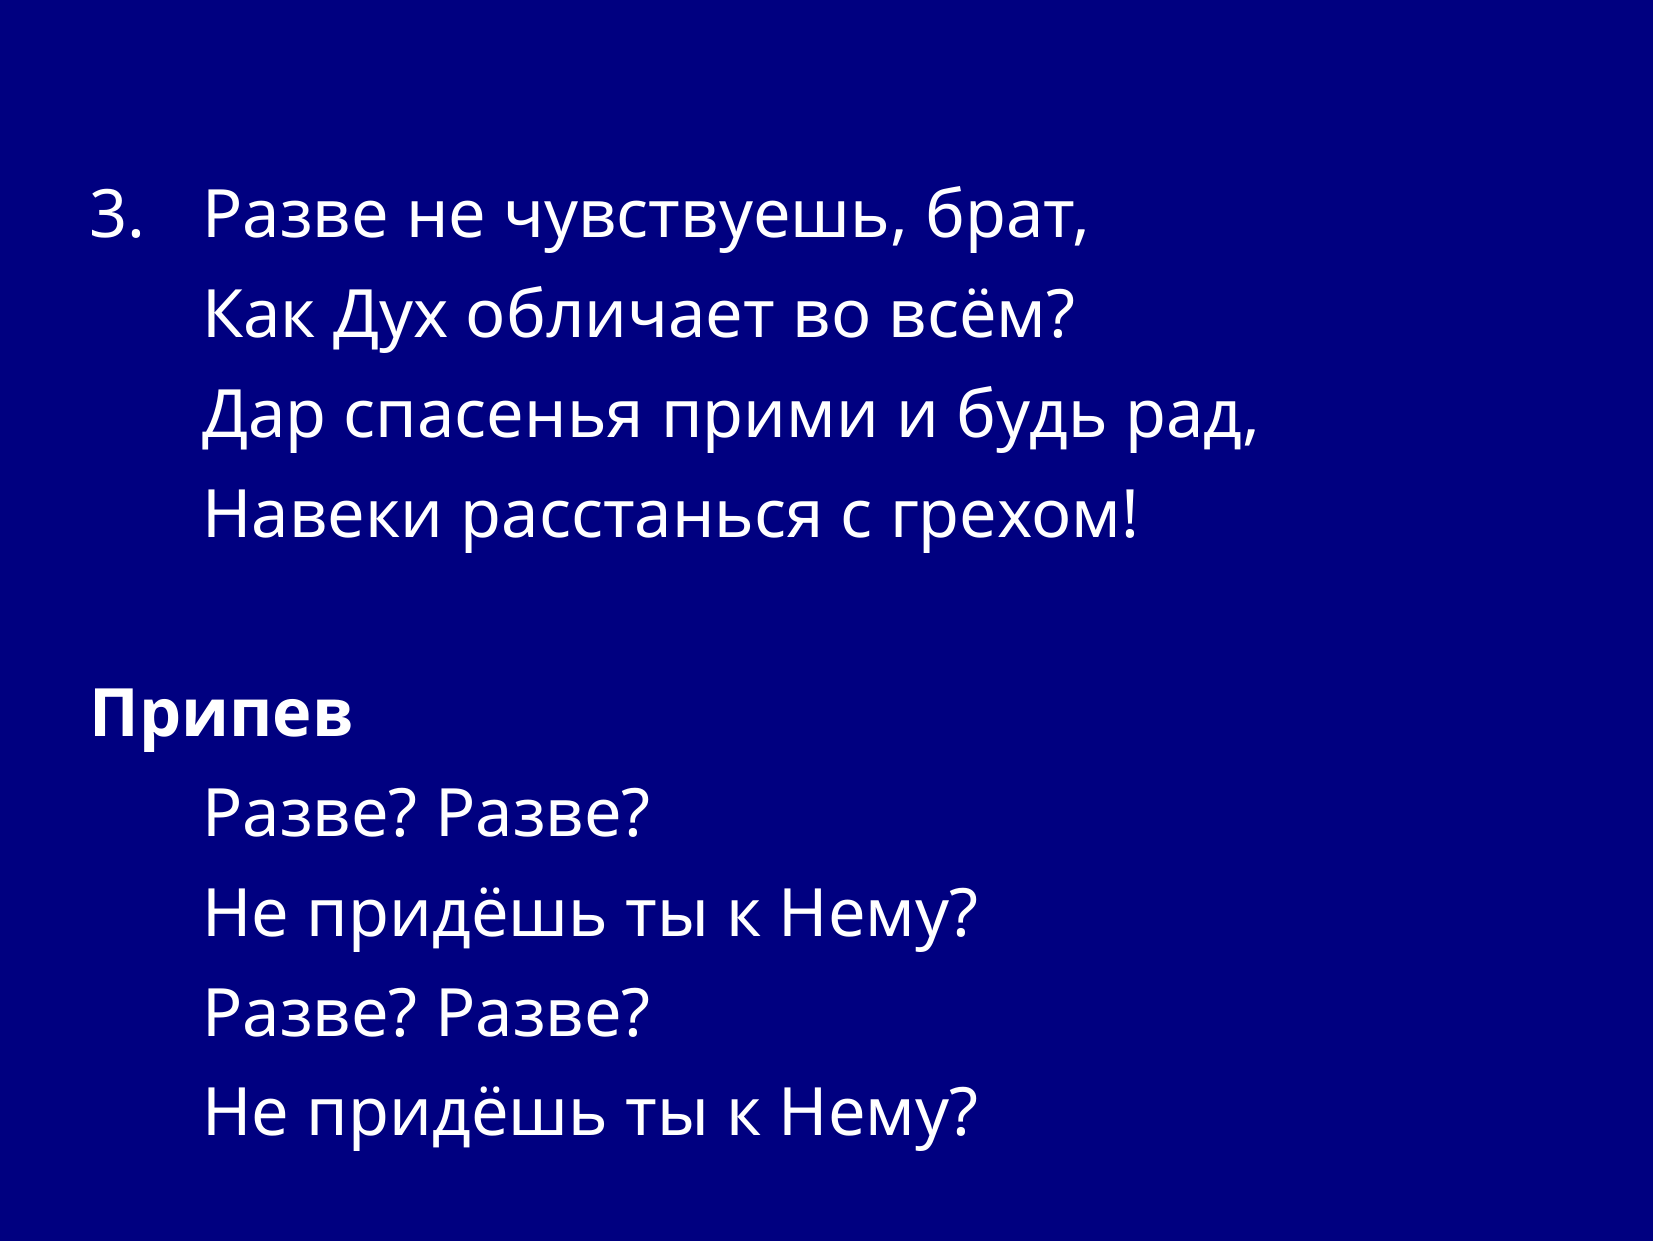

3.	Разве не чувствуешь, брат,
	Как Дух обличает во всём?
	Дар спасенья прими и будь рад,
	Навеки расстанься с грехом!
Припев
	Разве? Разве?
	Не придёшь ты к Нему?
	Разве? Разве?
	Не придёшь ты к Нему?